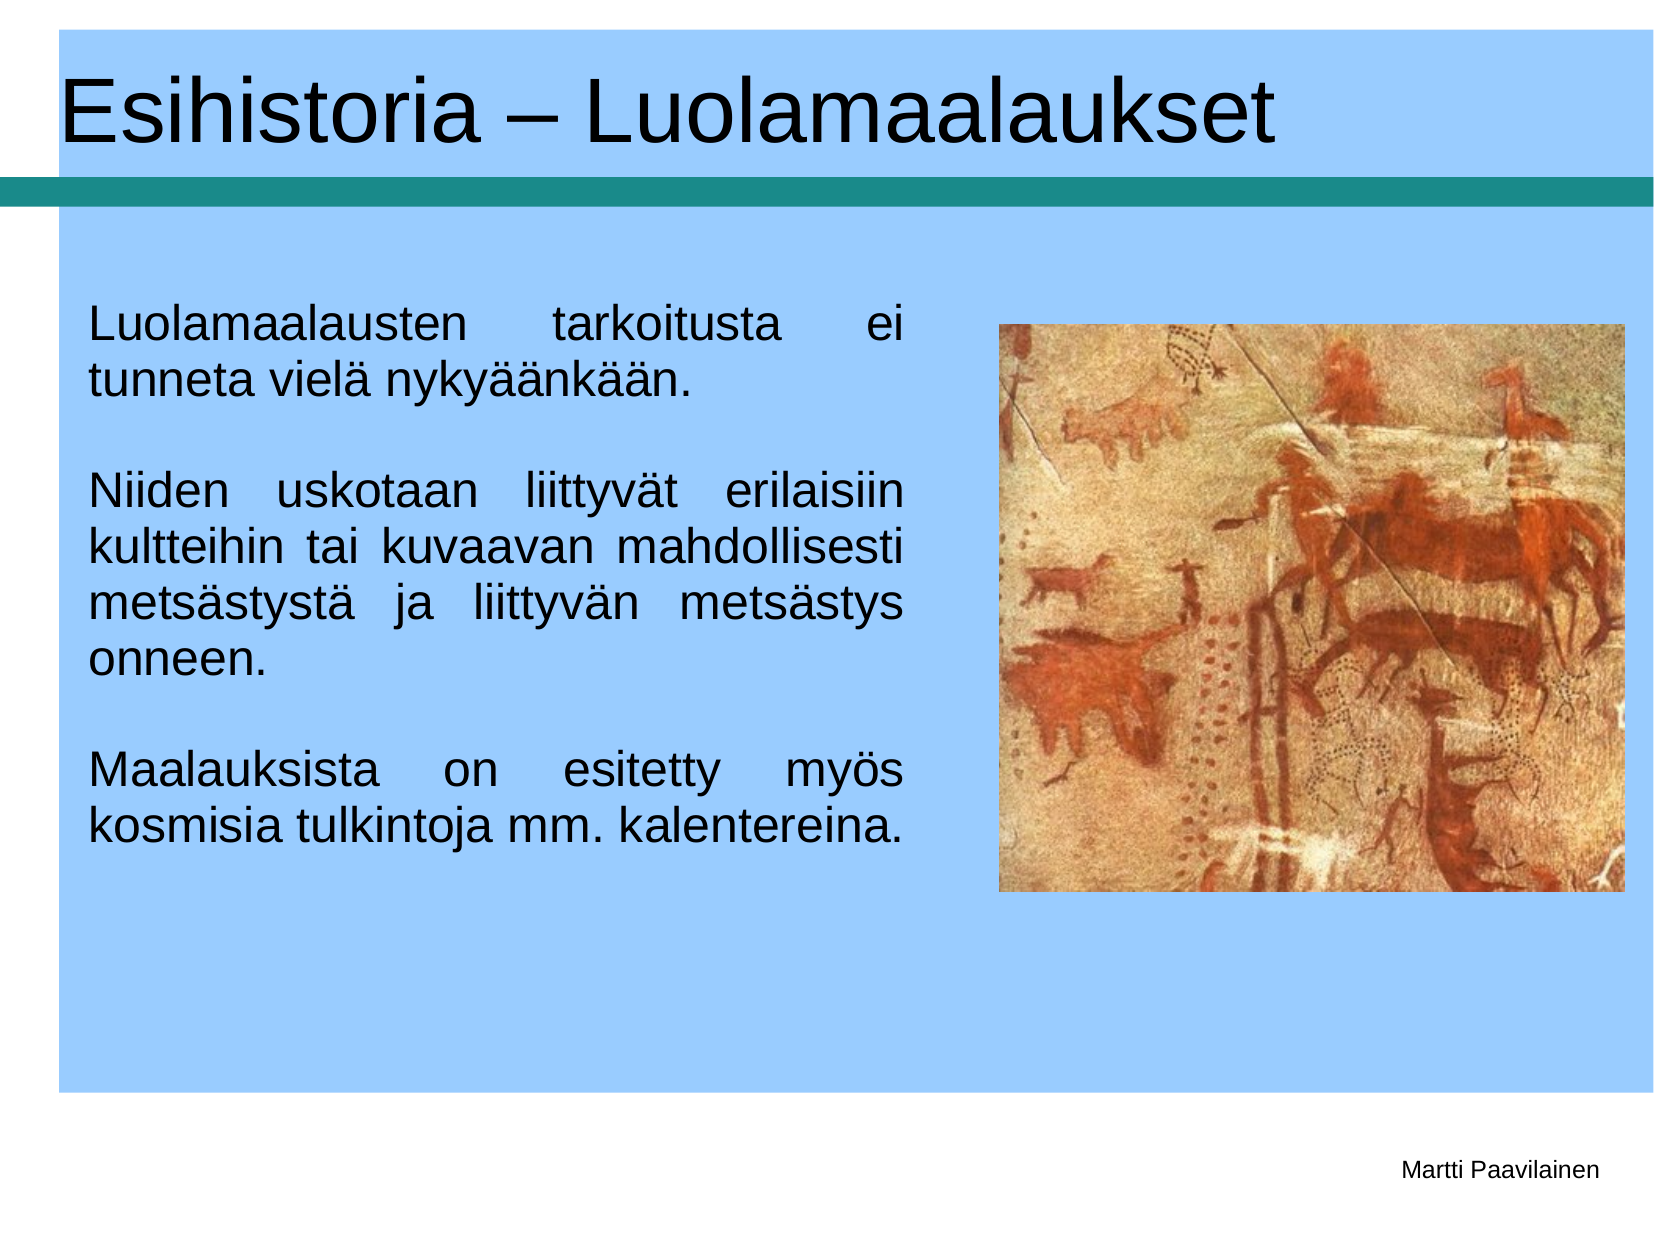

# Esihistoria – Luolamaalaukset
Luolamaalausten tarkoitusta ei tunneta vielä nykyäänkään.
Niiden uskotaan liittyvät erilaisiin kultteihin tai kuvaavan mahdollisesti metsästystä ja liittyvän metsästys onneen.
Maalauksista on esitetty myös kosmisia tulkintoja mm. kalentereina.
Martti Paavilainen